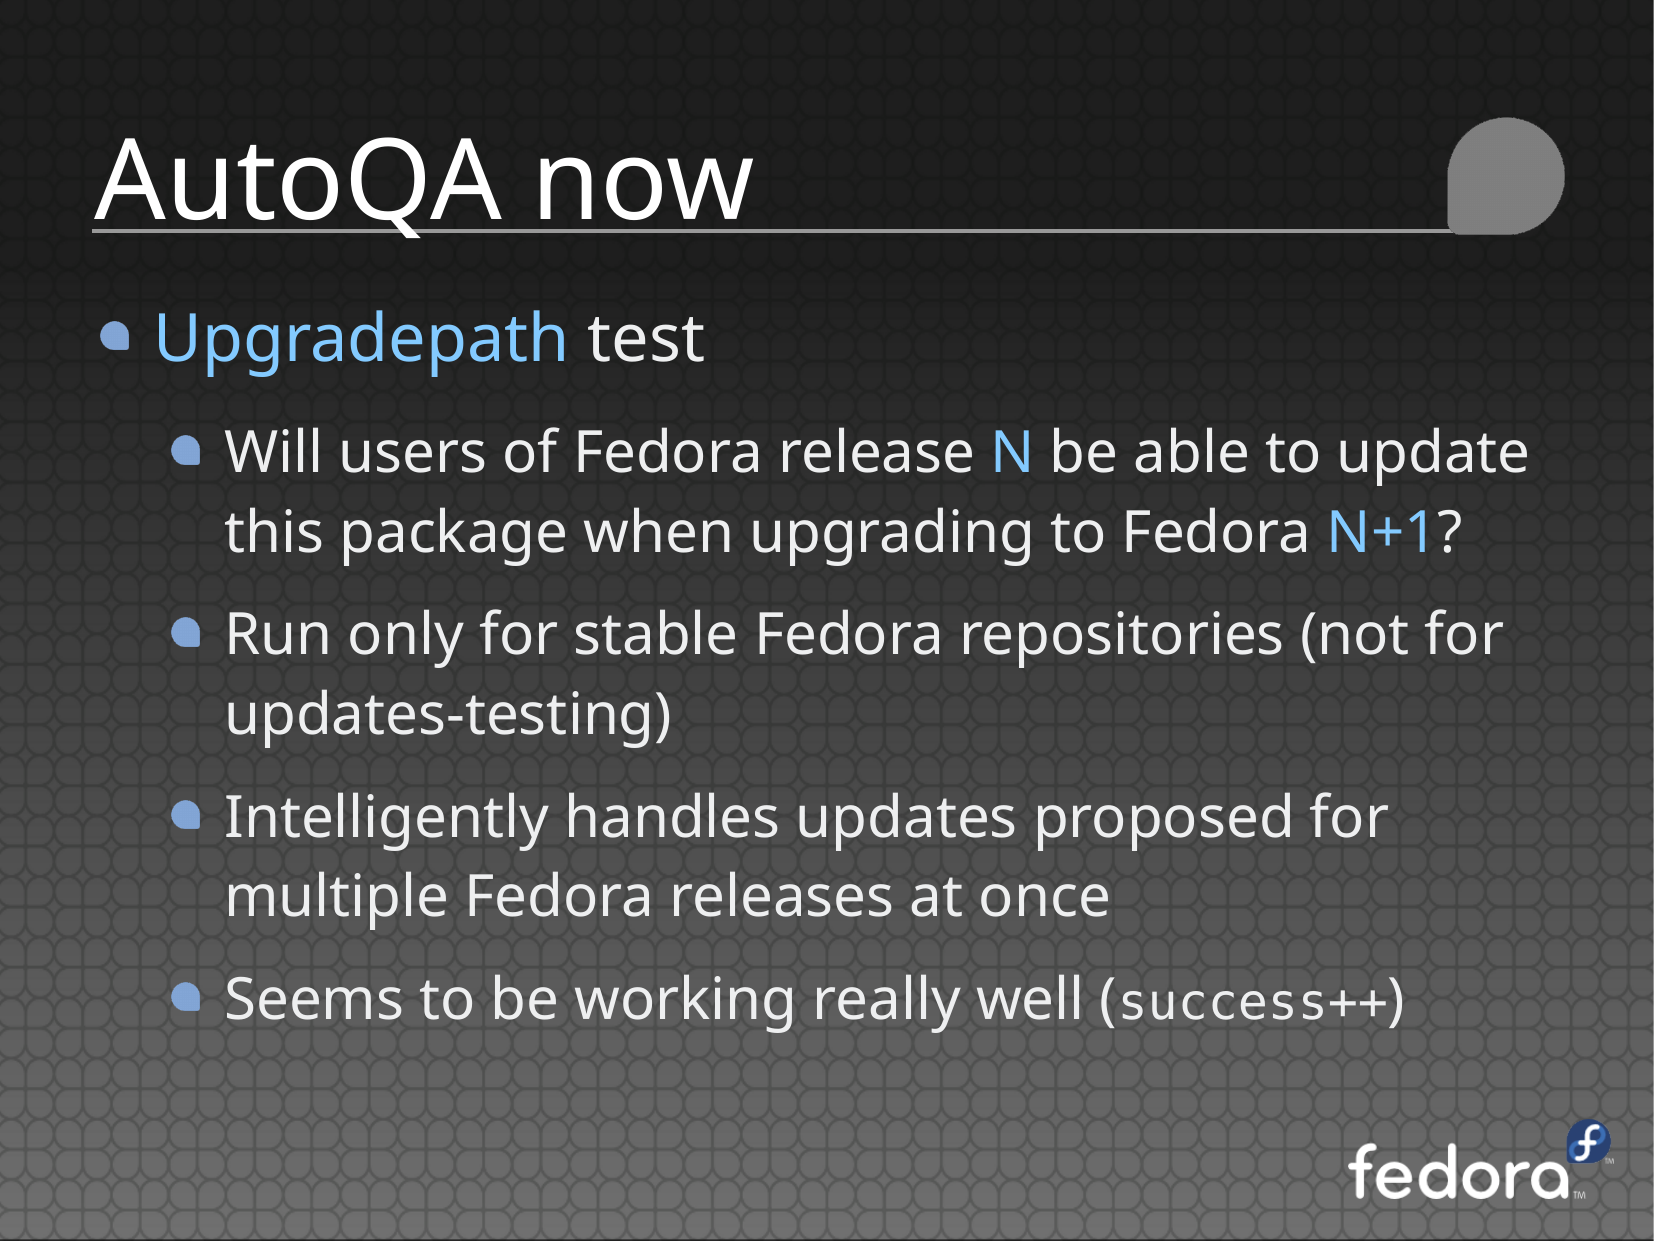

AutoQA now
# Upgradepath test
Will users of Fedora release N be able to update this package when upgrading to Fedora N+1?
Run only for stable Fedora repositories (not for updates-testing)
Intelligently handles updates proposed for multiple Fedora releases at once
Seems to be working really well (success++)